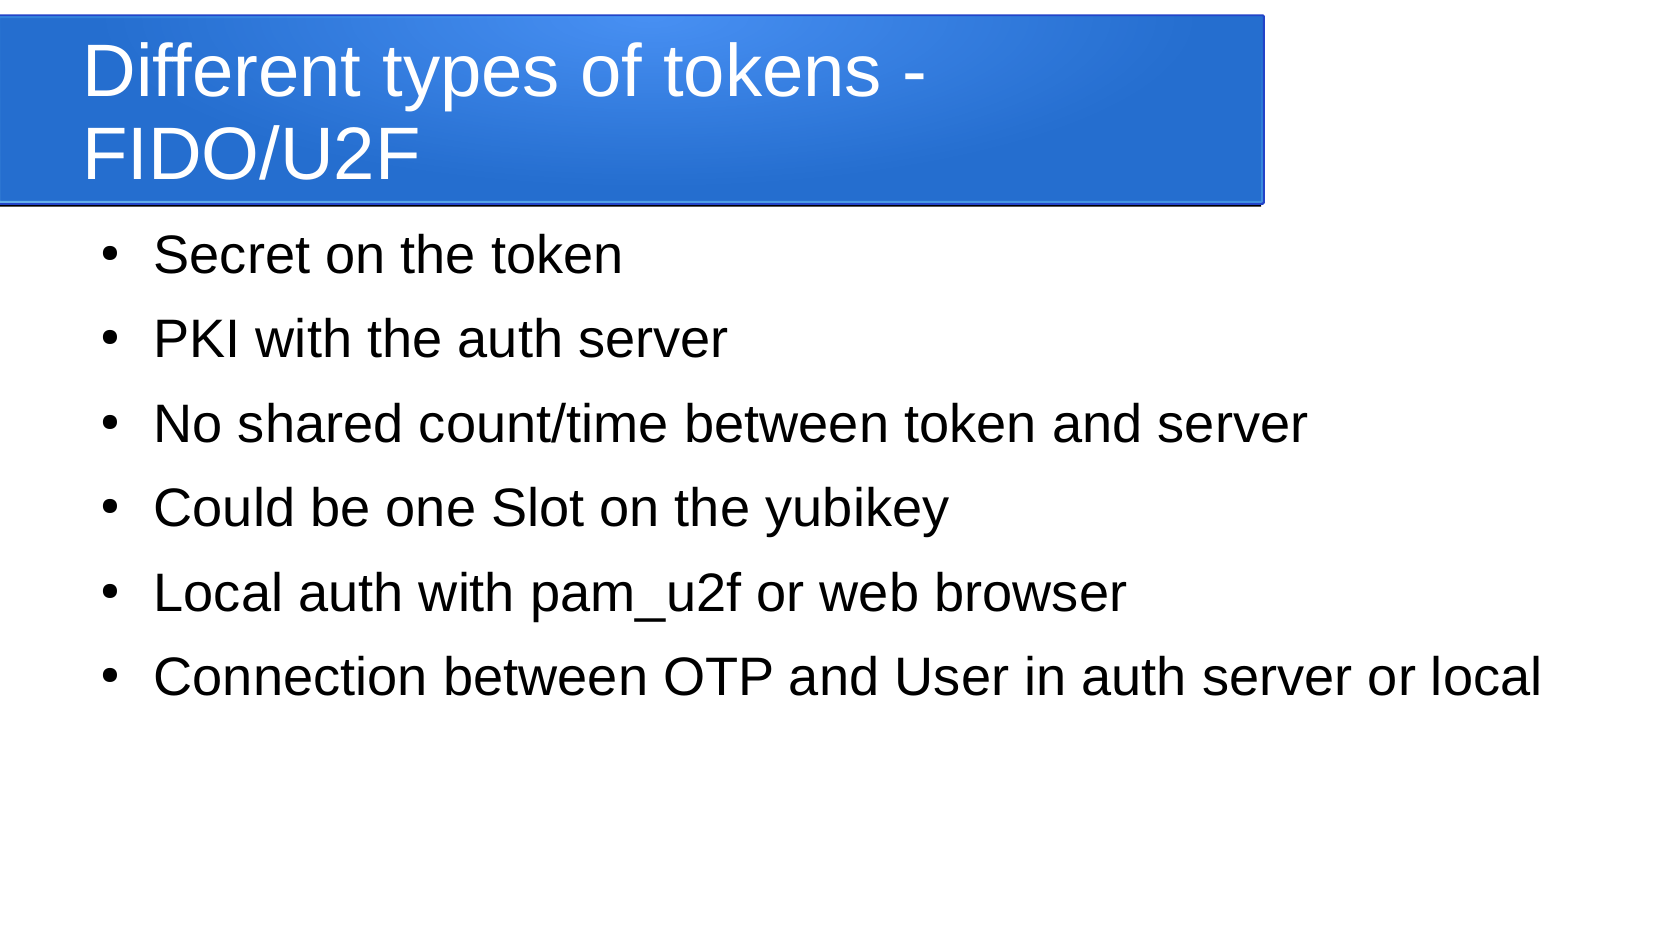

# Different types of tokens - FIDO/U2F
Secret on the token
PKI with the auth server
No shared count/time between token and server
Could be one Slot on the yubikey
Local auth with pam_u2f or web browser
Connection between OTP and User in auth server or local